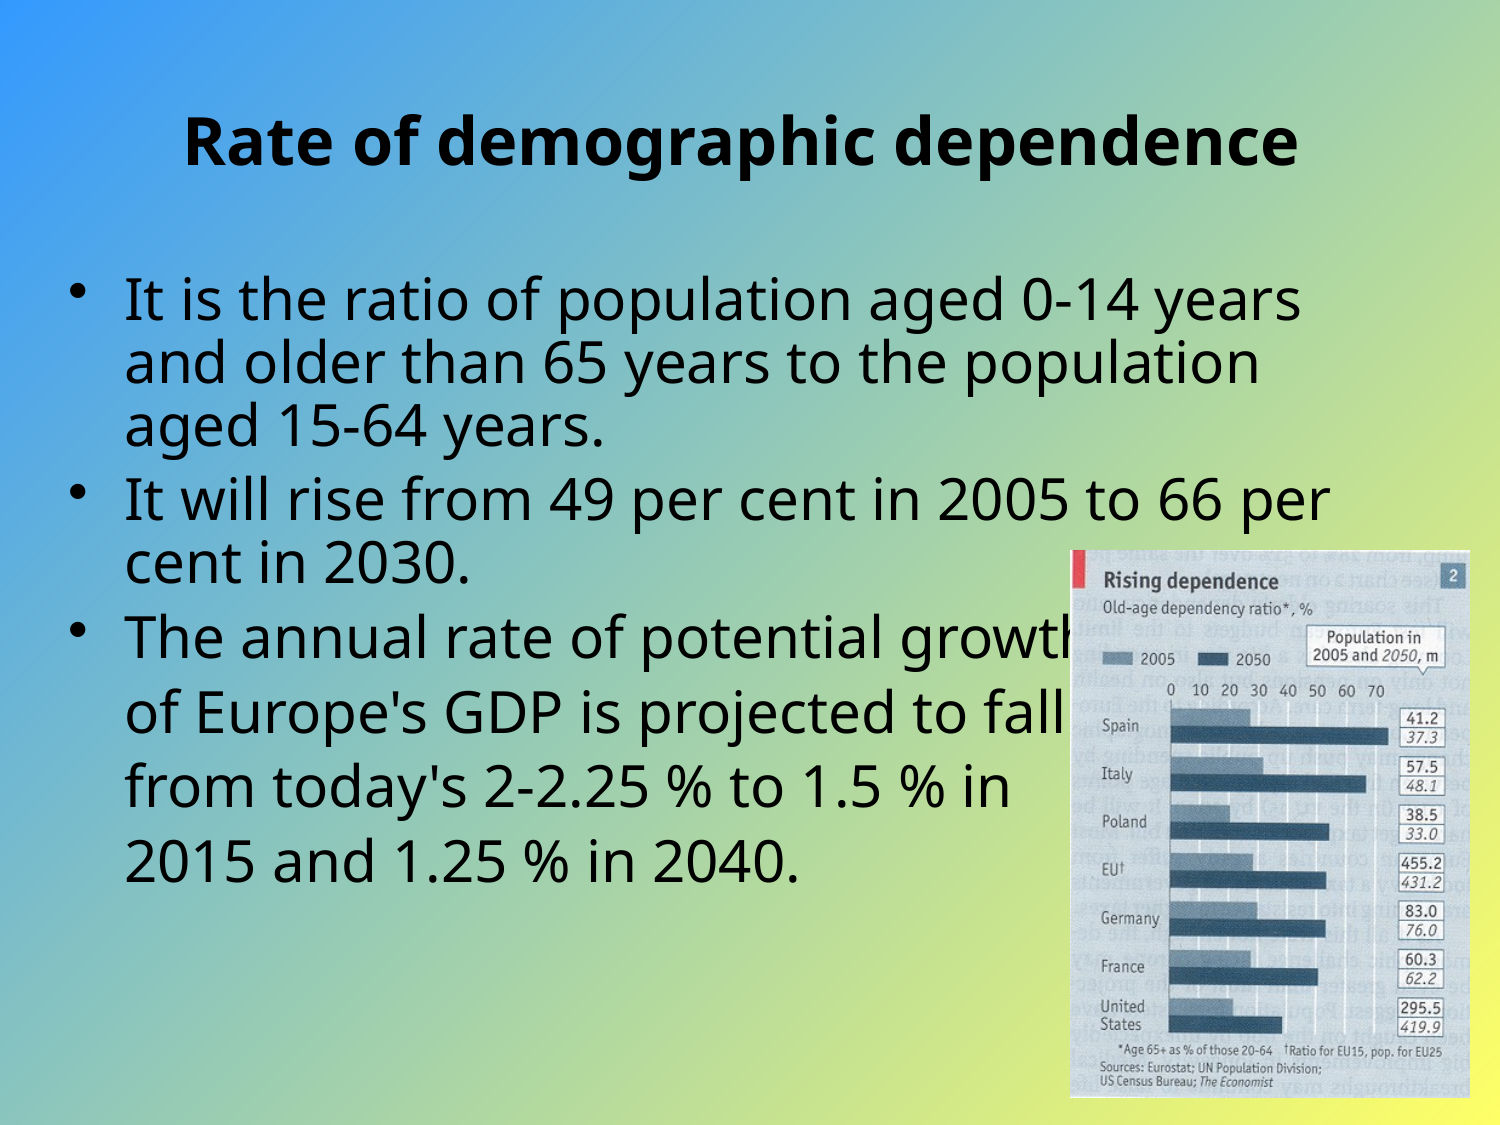

# Rate of demographic dependence
It is the ratio of population aged 0-14 years and older than 65 years to the population aged 15-64 years.
It will rise from 49 per cent in 2005 to 66 per cent in 2030.
The annual rate of potential growth
	of Europe's GDP is projected to fall
	from today's 2-2.25 % to 1.5 % in
	2015 and 1.25 % in 2040.